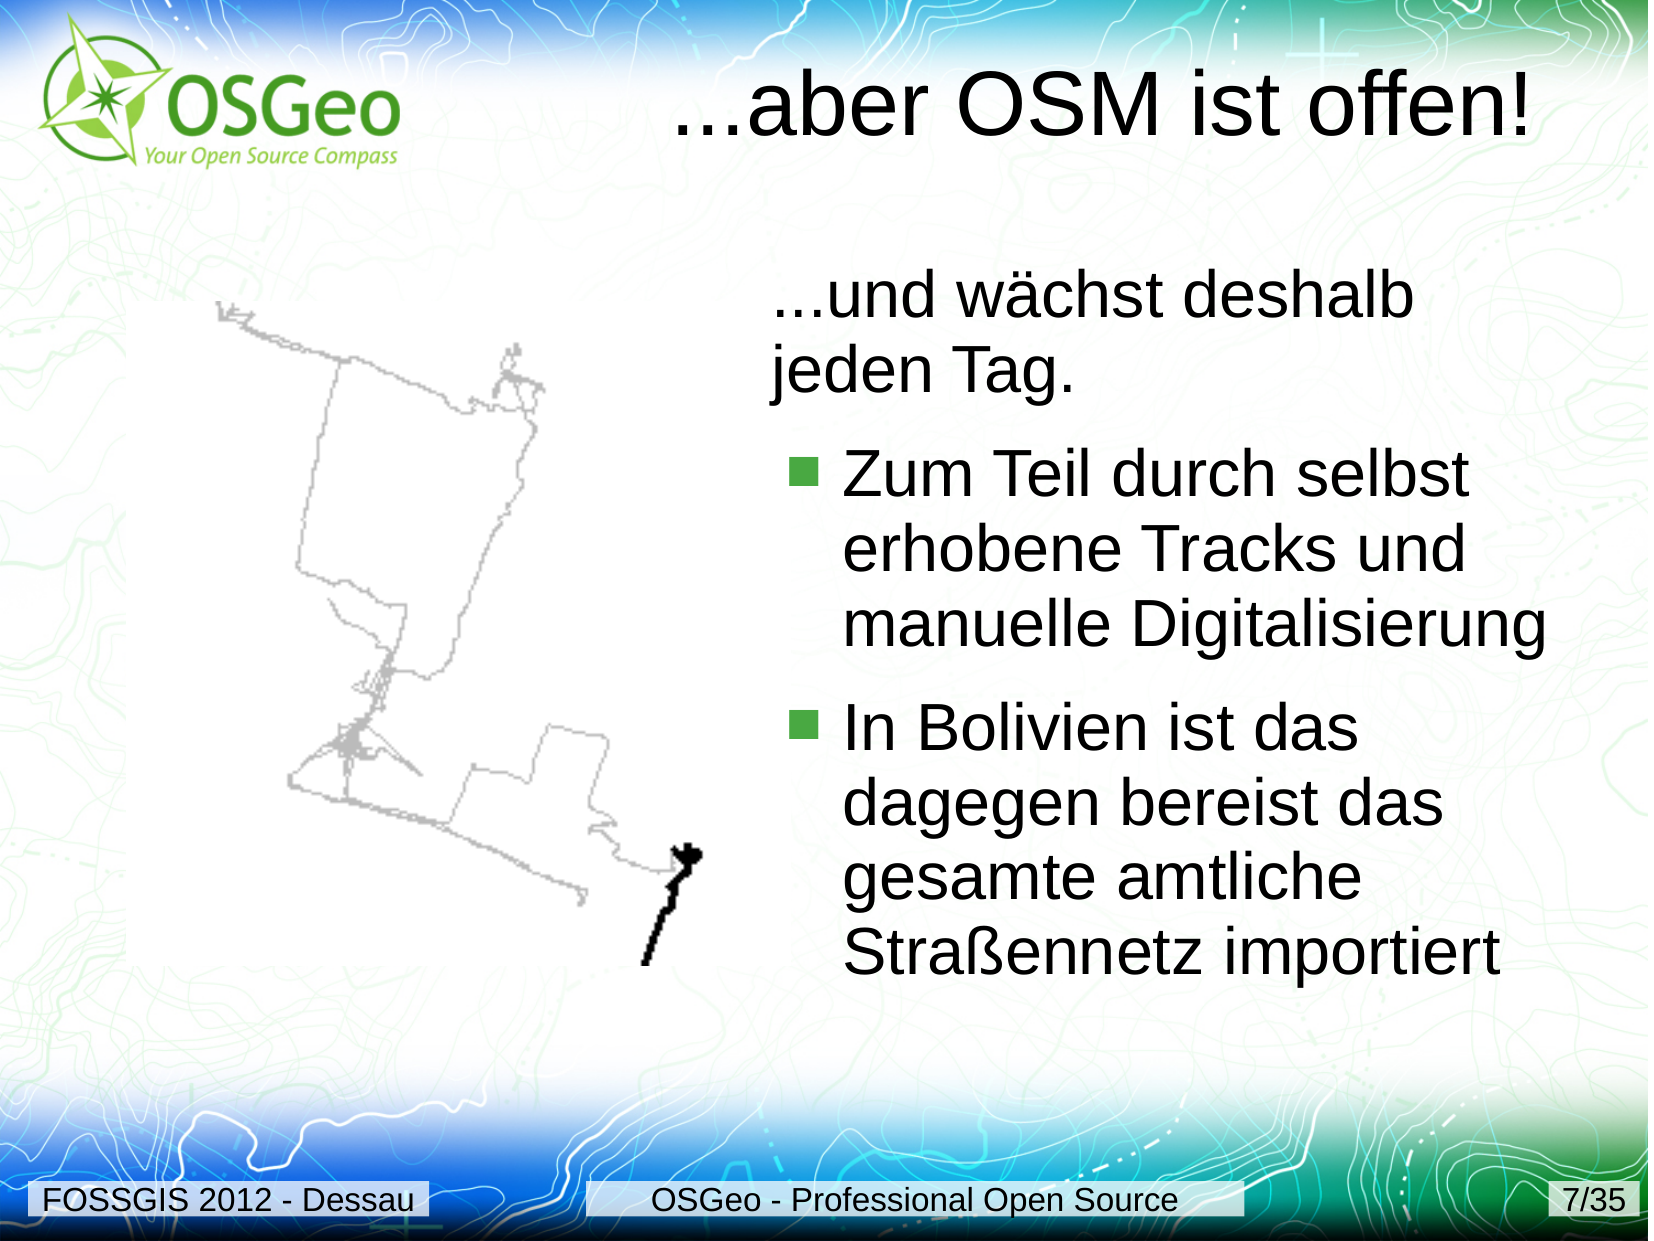

# ...aber OSM ist offen!
...und wächst deshalb jeden Tag.
Zum Teil durch selbst erhobene Tracks und manuelle Digitalisierung
In Bolivien ist das dagegen bereist das gesamte amtliche Straßennetz importiert
FOSSGIS 2012 - Dessau
OSGeo - Professional Open Source
7